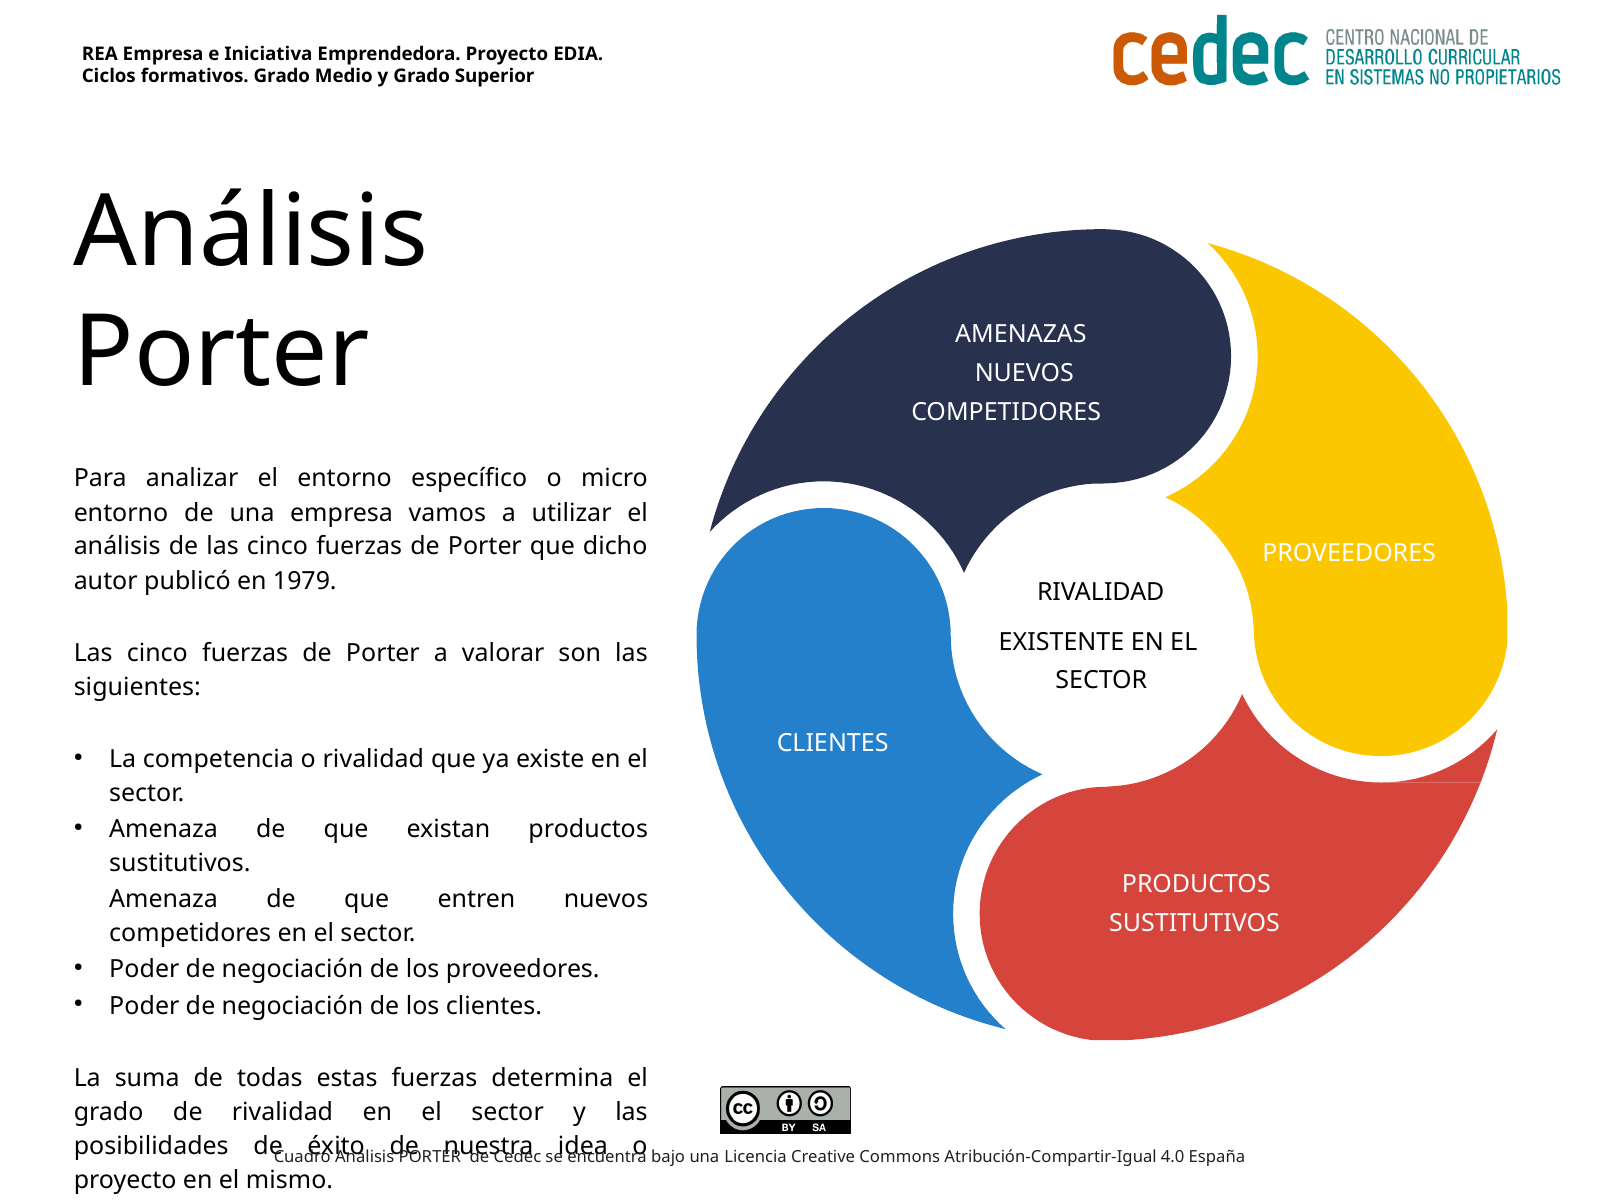

# REA Empresa e Iniciativa Emprendedora. Proyecto EDIA. Ciclos formativos. Grado Medio y Grado Superior
Análisis Porter
AMENAZAS NUEVOS
COMPETIDORES
Para analizar el entorno específico o micro entorno de una empresa vamos a utilizar el análisis de las cinco fuerzas de Porter que dicho autor publicó en 1979.
Las cinco fuerzas de Porter a valorar son las siguientes:
La competencia o rivalidad que ya existe en el sector.
Amenaza de que existan productos sustitutivos.
Amenaza de que entren nuevos competidores en el sector.
Poder de negociación de los proveedores.
Poder de negociación de los clientes.
La suma de todas estas fuerzas determina el grado de rivalidad en el sector y las posibilidades de éxito de nuestra idea o proyecto en el mismo.
PROVEEDORES
RIVALIDAD
EXISTENTE EN EL SECTOR
CLIENTES
PRODUCTOS SUSTITUTIVOS
Cuadro Análisis PORTER de Cedec se encuentra bajo una Licencia Creative Commons Atribución-Compartir-Igual 4.0 España